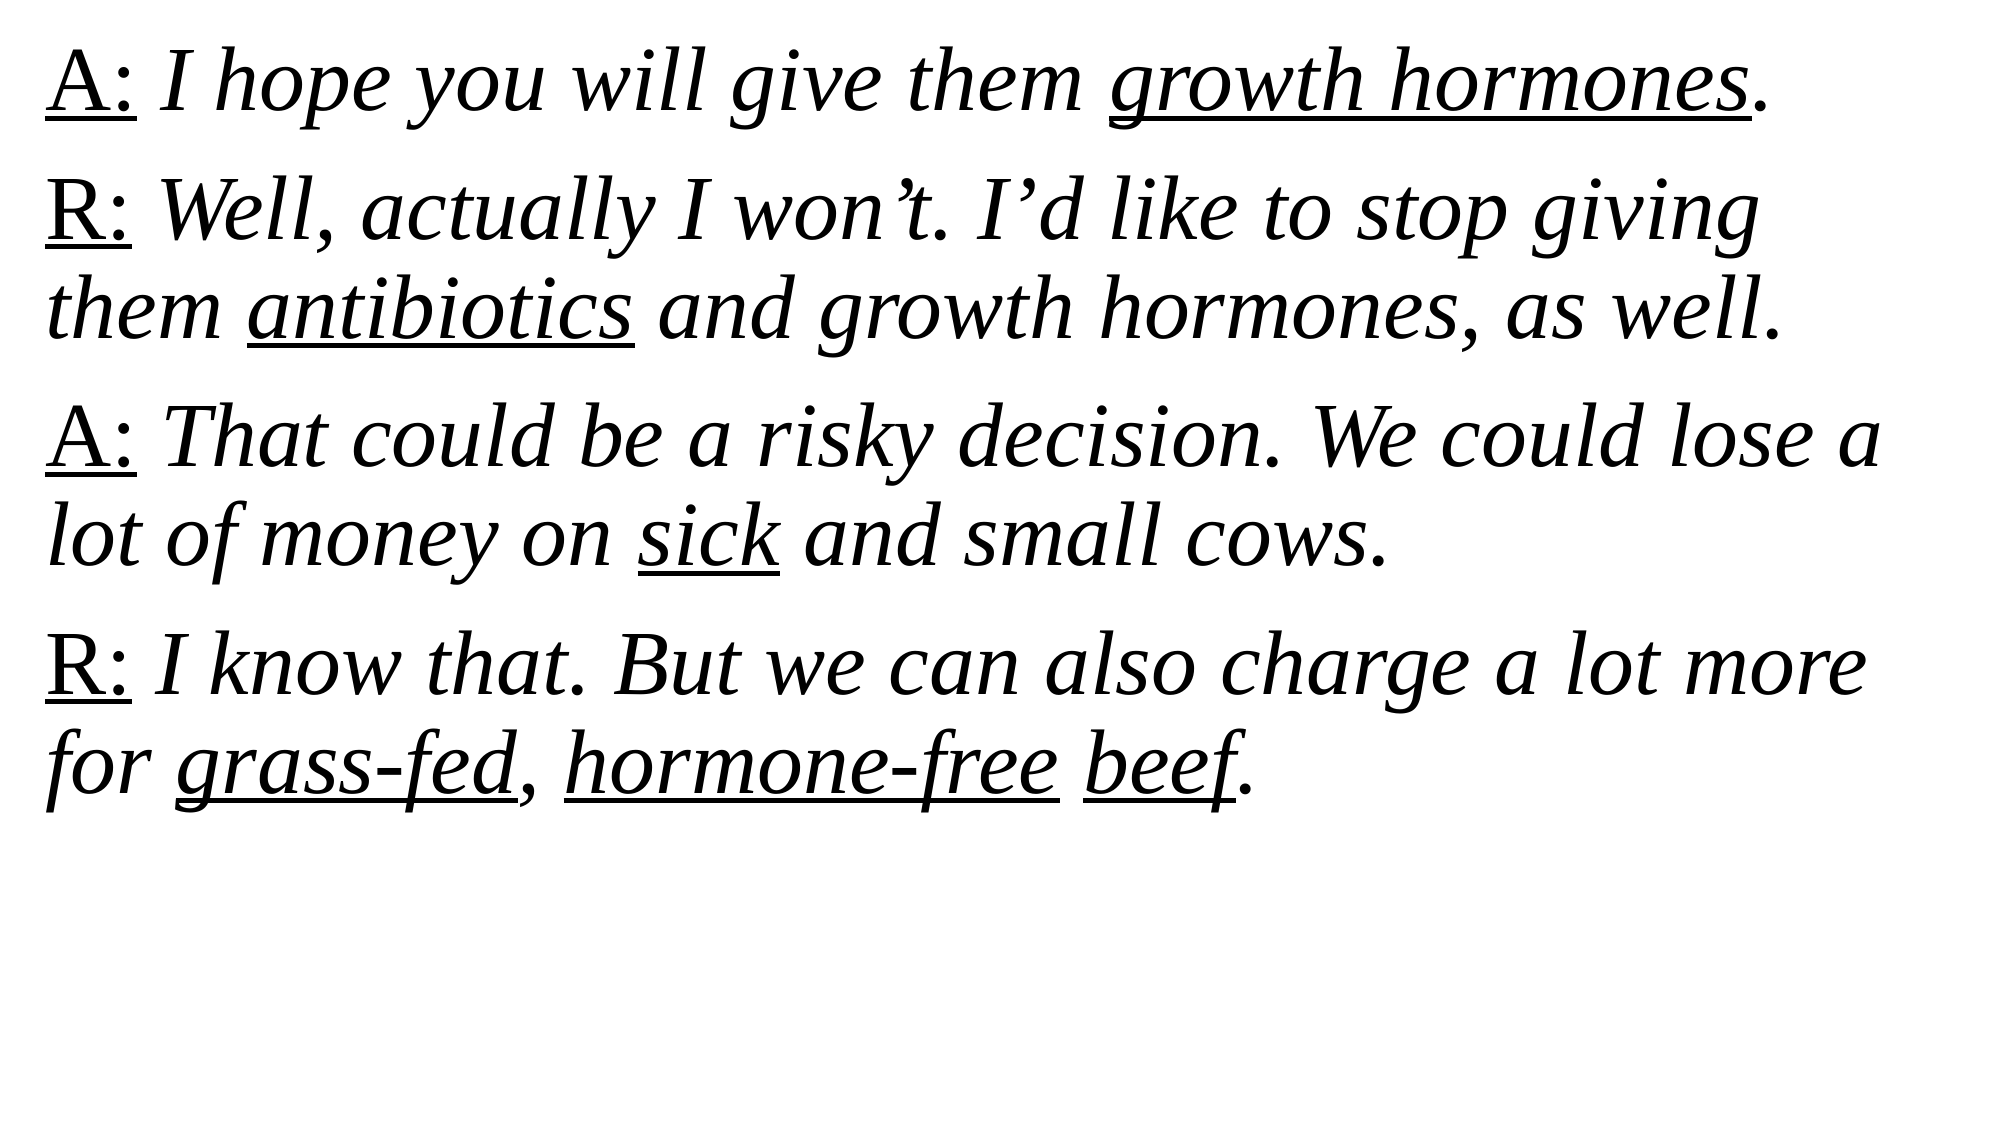

# A: I hope you will give them growth hormones.
R: Well, actually I won’t. I’d like to stop giving them antibiotics and growth hormones, as well.
A: That could be a risky decision. We could lose a lot of money on sick and small cows.
R: I know that. But we can also charge a lot more for grass-fed, hormone-free beef.